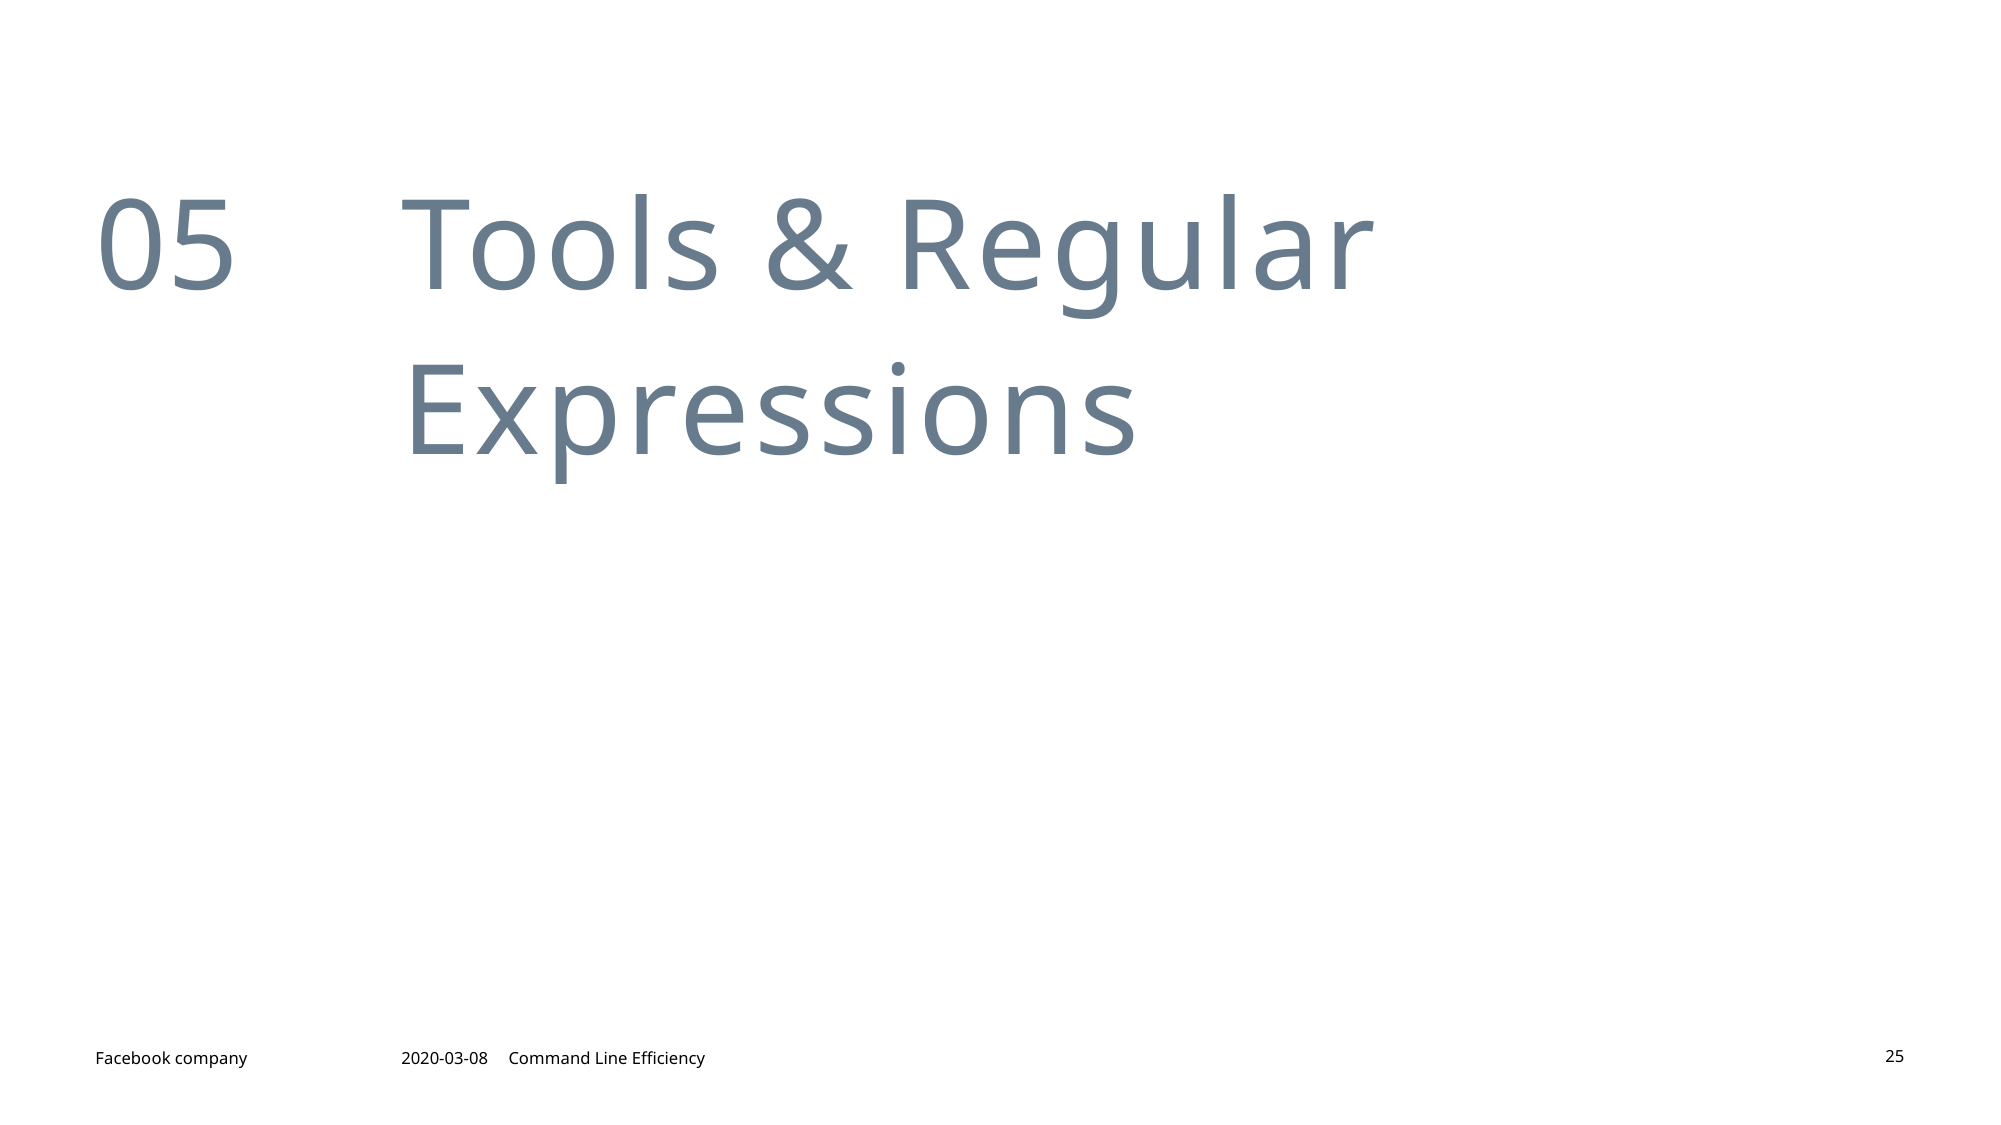

Tools & Regular Expressions
# 05
2020-03-08
Command Line Efficiency